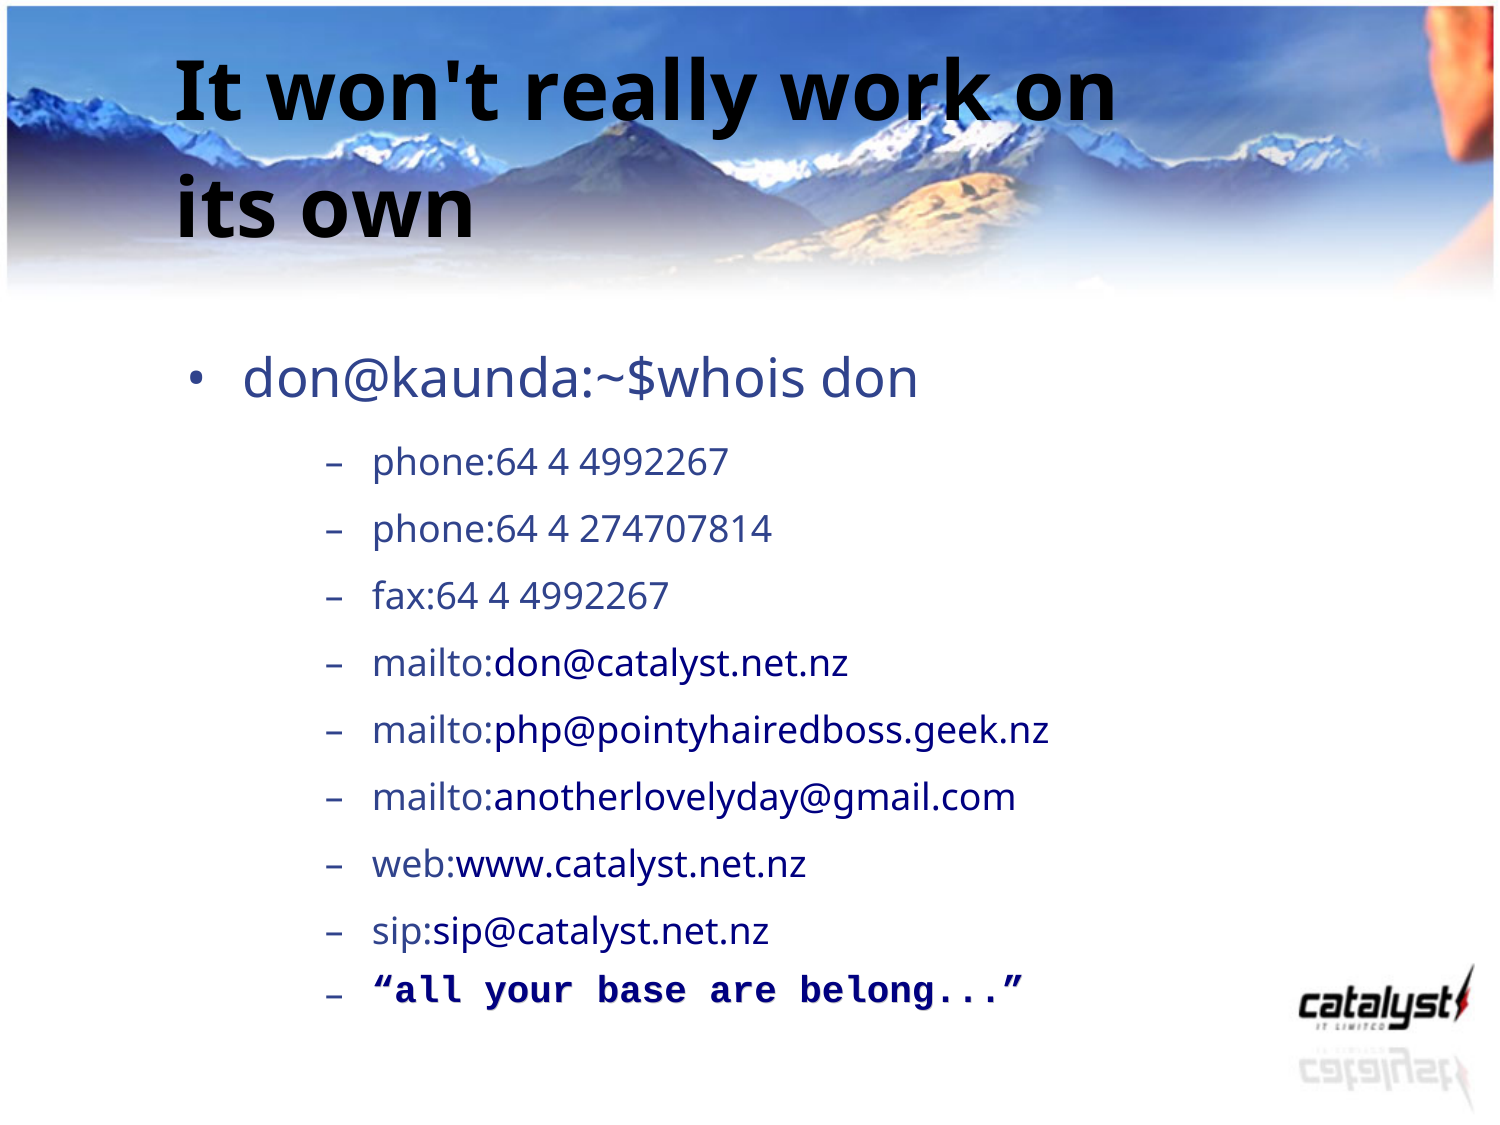

# It won't really work on its own
don@kaunda:~$whois don
phone:64 4 4992267
phone:64 4 274707814
fax:64 4 4992267
mailto:don@catalyst.net.nz
mailto:php@pointyhairedboss.geek.nz
mailto:anotherlovelyday@gmail.com
web:www.catalyst.net.nz
sip:sip@catalyst.net.nz
“all your base are belong...”